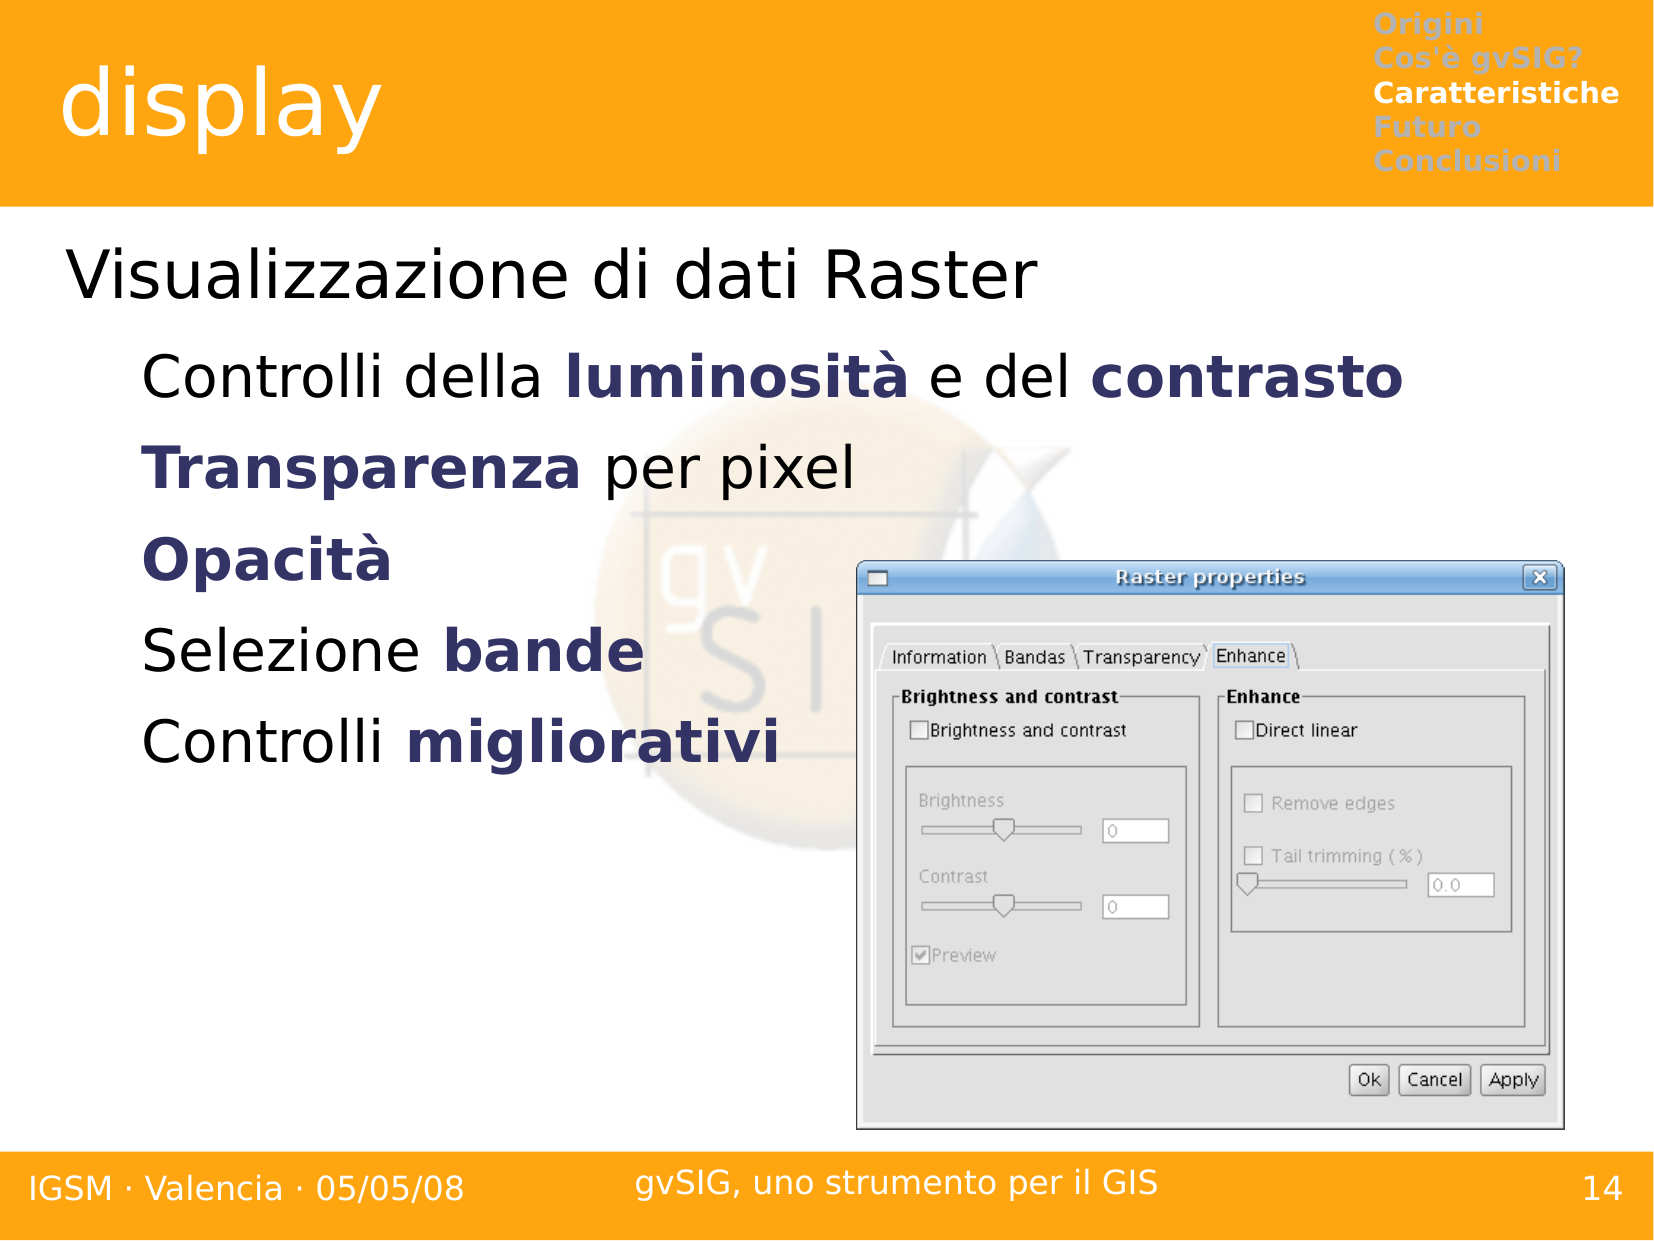

Origini
Cos'è gvSIG?
Caratteristiche
Futuro
Conclusioni
# display
Visualizzazione di dati Raster
Controlli della luminosità e del contrasto
Transparenza per pixel
Opacità
Selezione bande
Controlli migliorativi
gvSIG, uno strumento per il GIS
IGSM · Valencia · 05/05/08
14